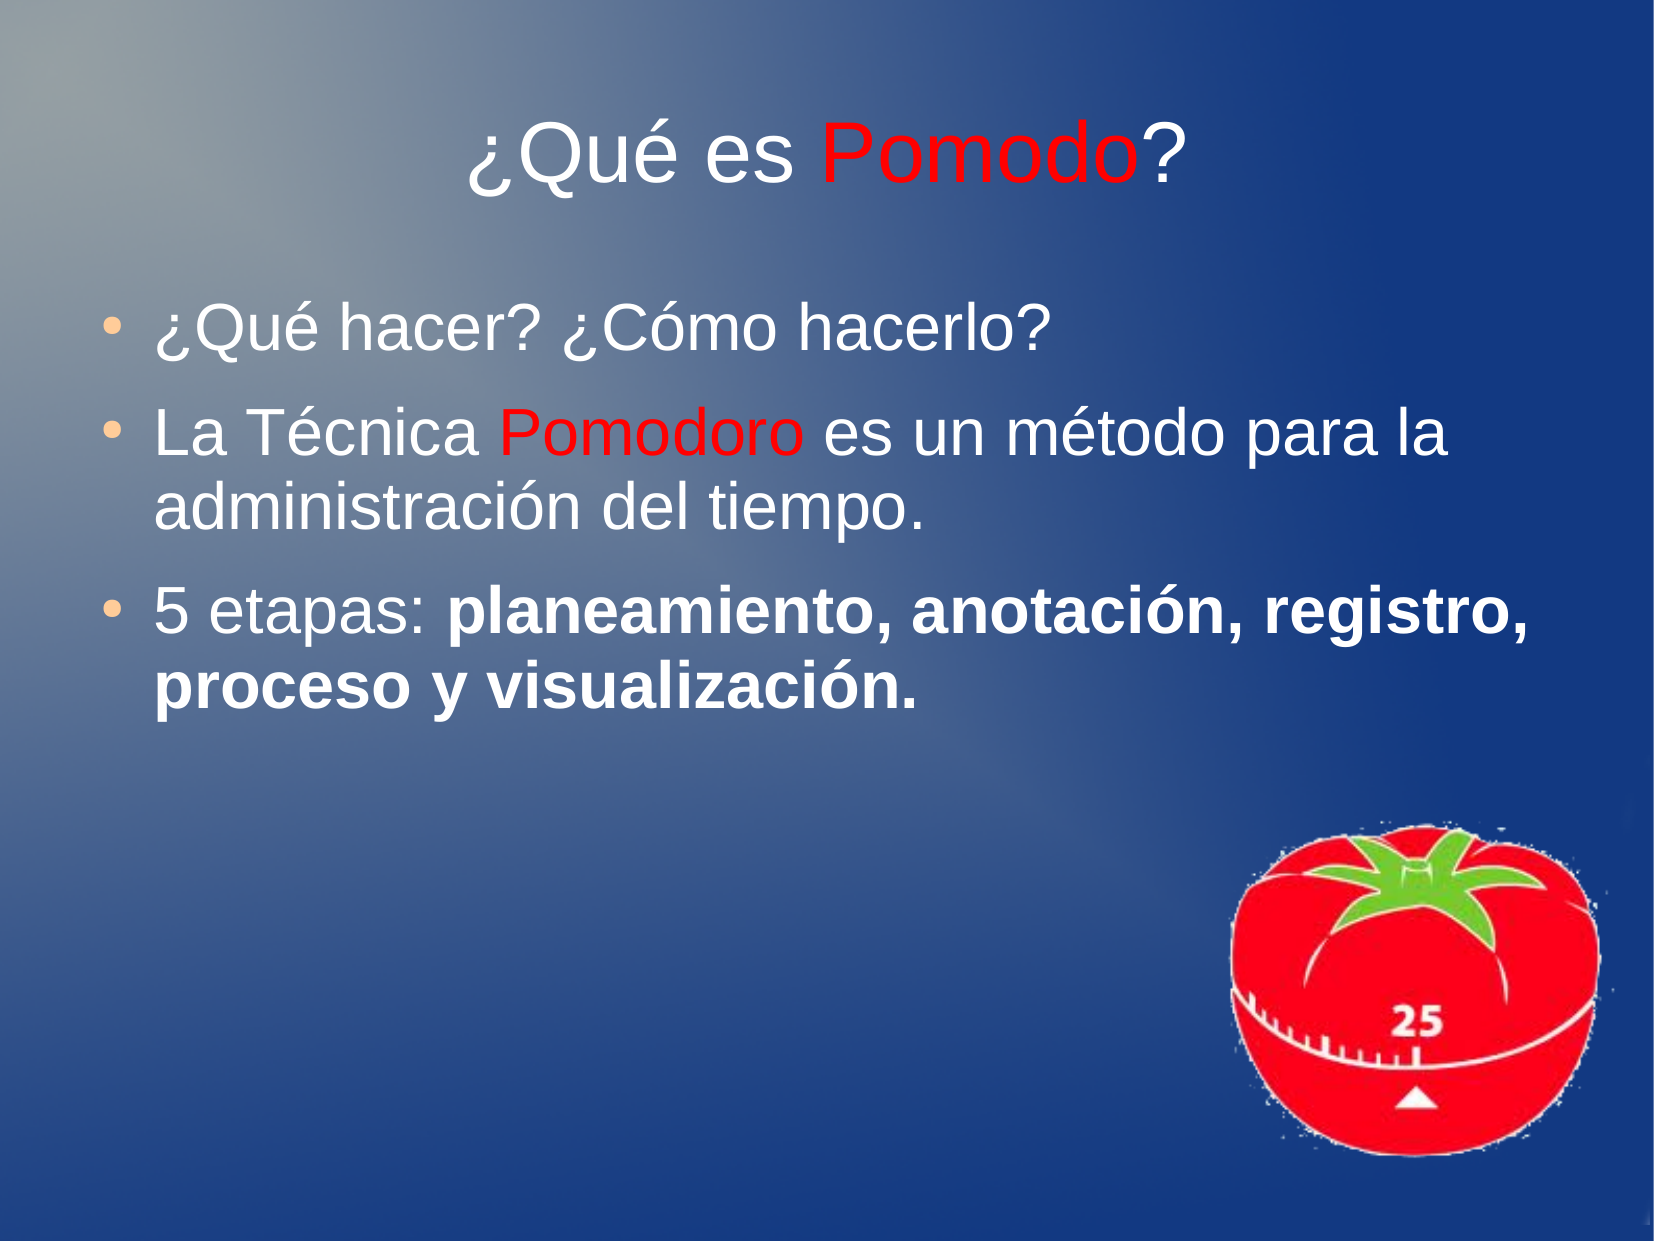

# ¿Qué es Pomodo?
¿Qué hacer? ¿Cómo hacerlo?
La Técnica Pomodoro es un método para la administración del tiempo.
5 etapas: planeamiento, anotación, registro, proceso y visualización.